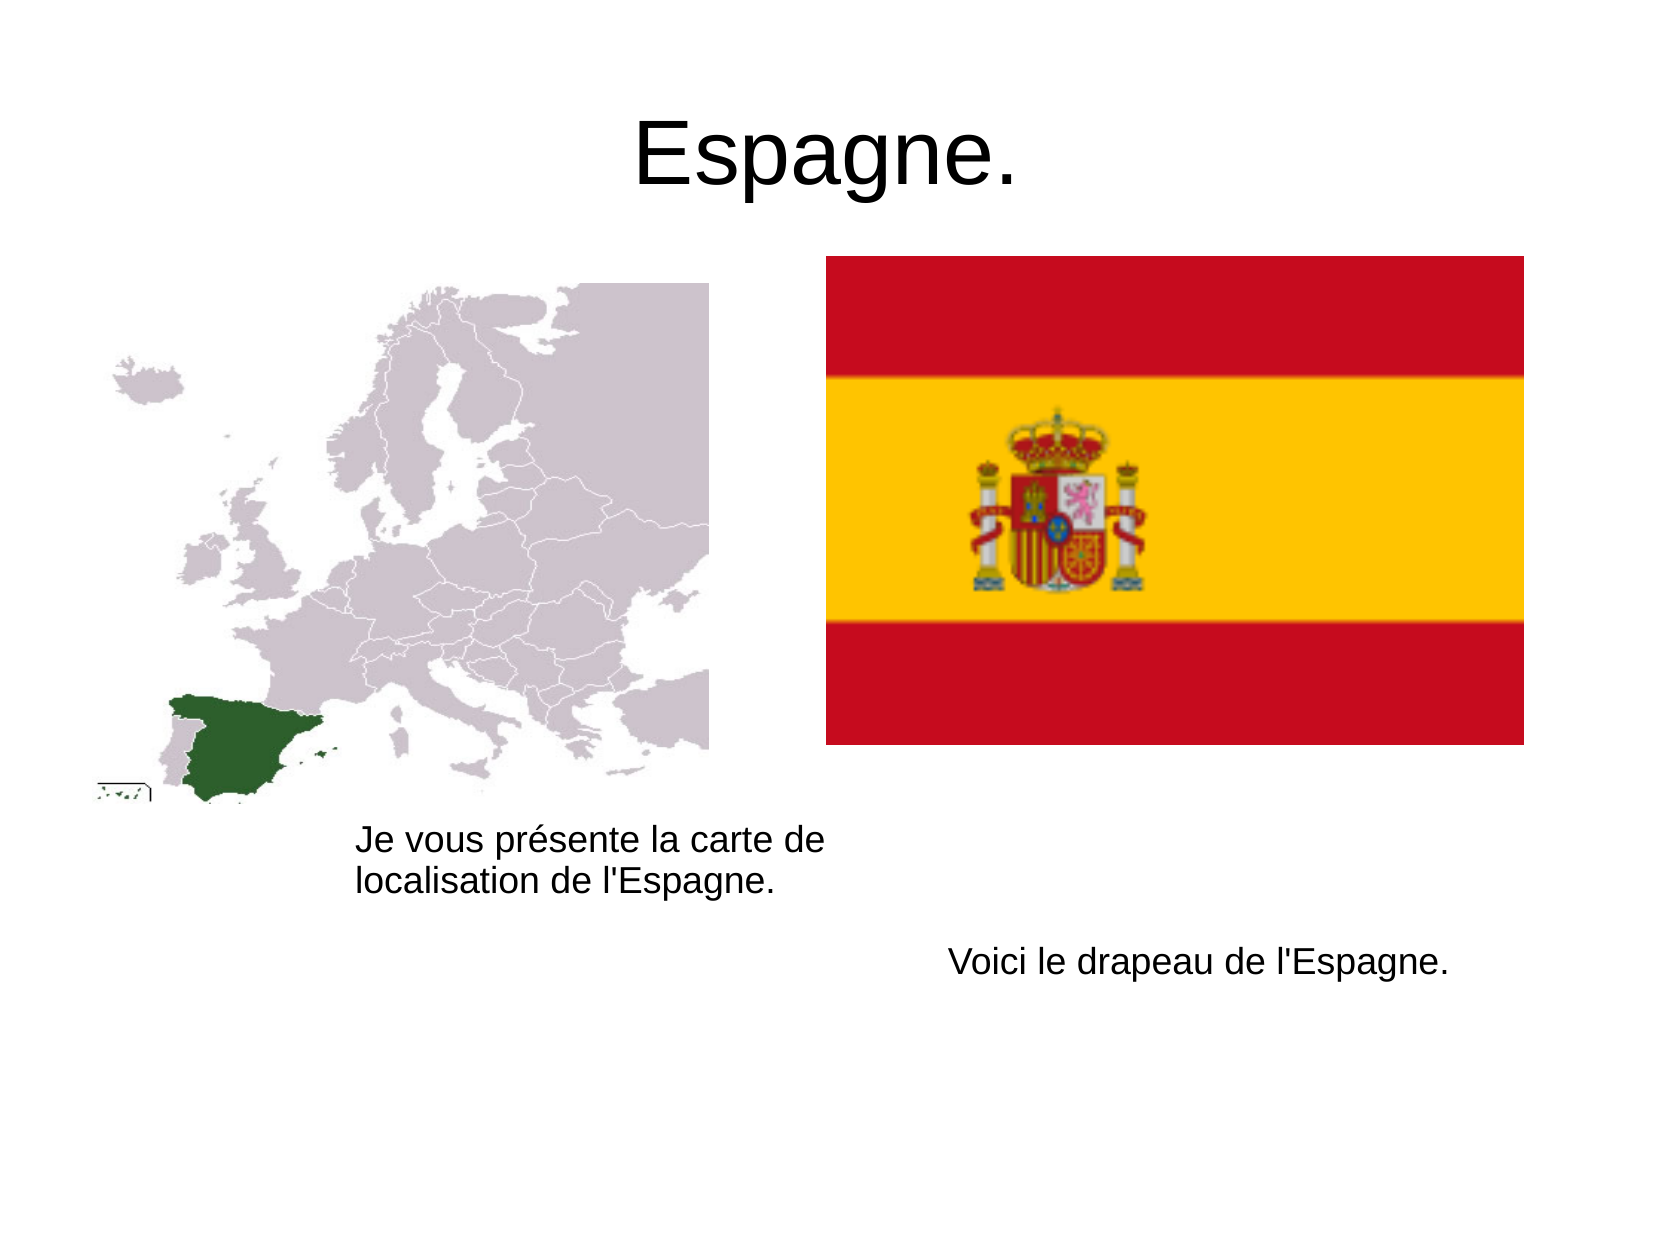

# Espagne.
Je vous présente la carte de
localisation de l'Espagne.
Voici le drapeau de l'Espagne.